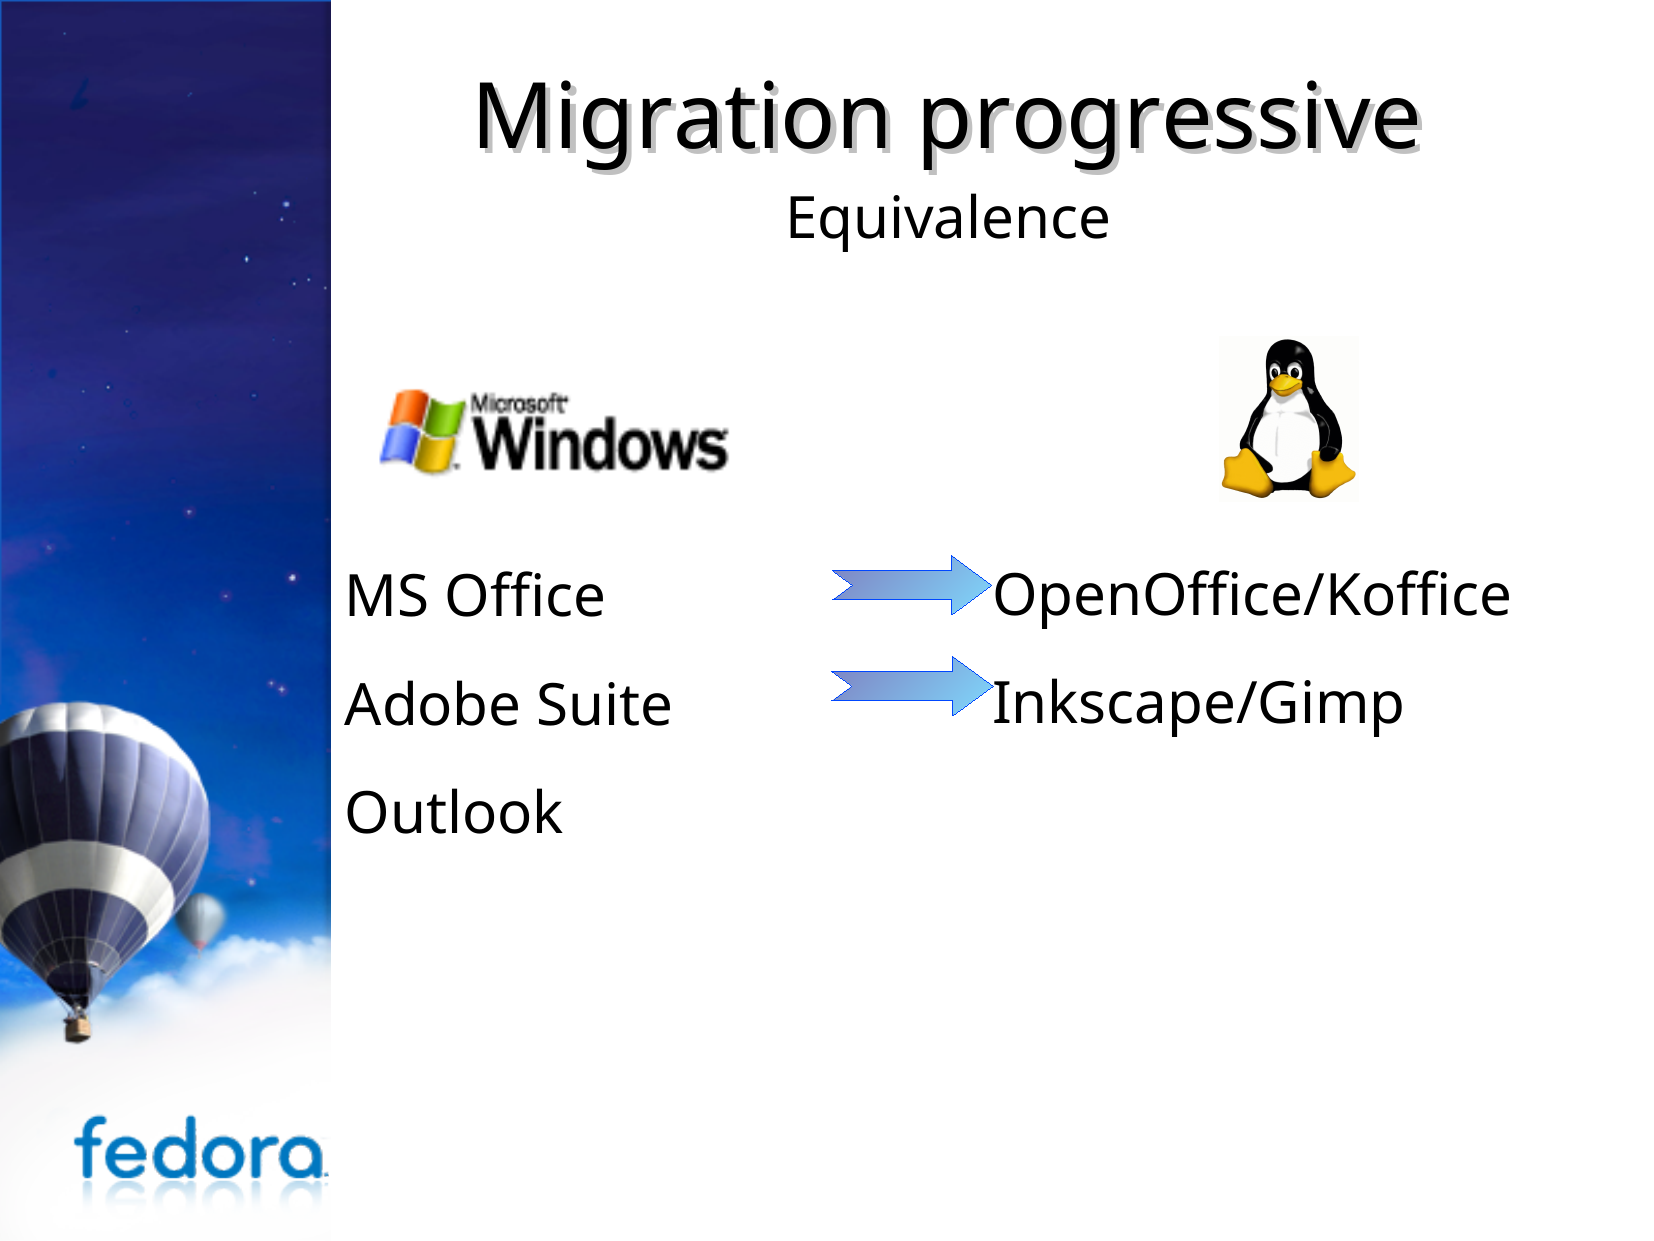

# Migration progressive Equivalence
OpenOffice/Koffice
Inkscape/Gimp
MS Office
Adobe Suite
Outlook